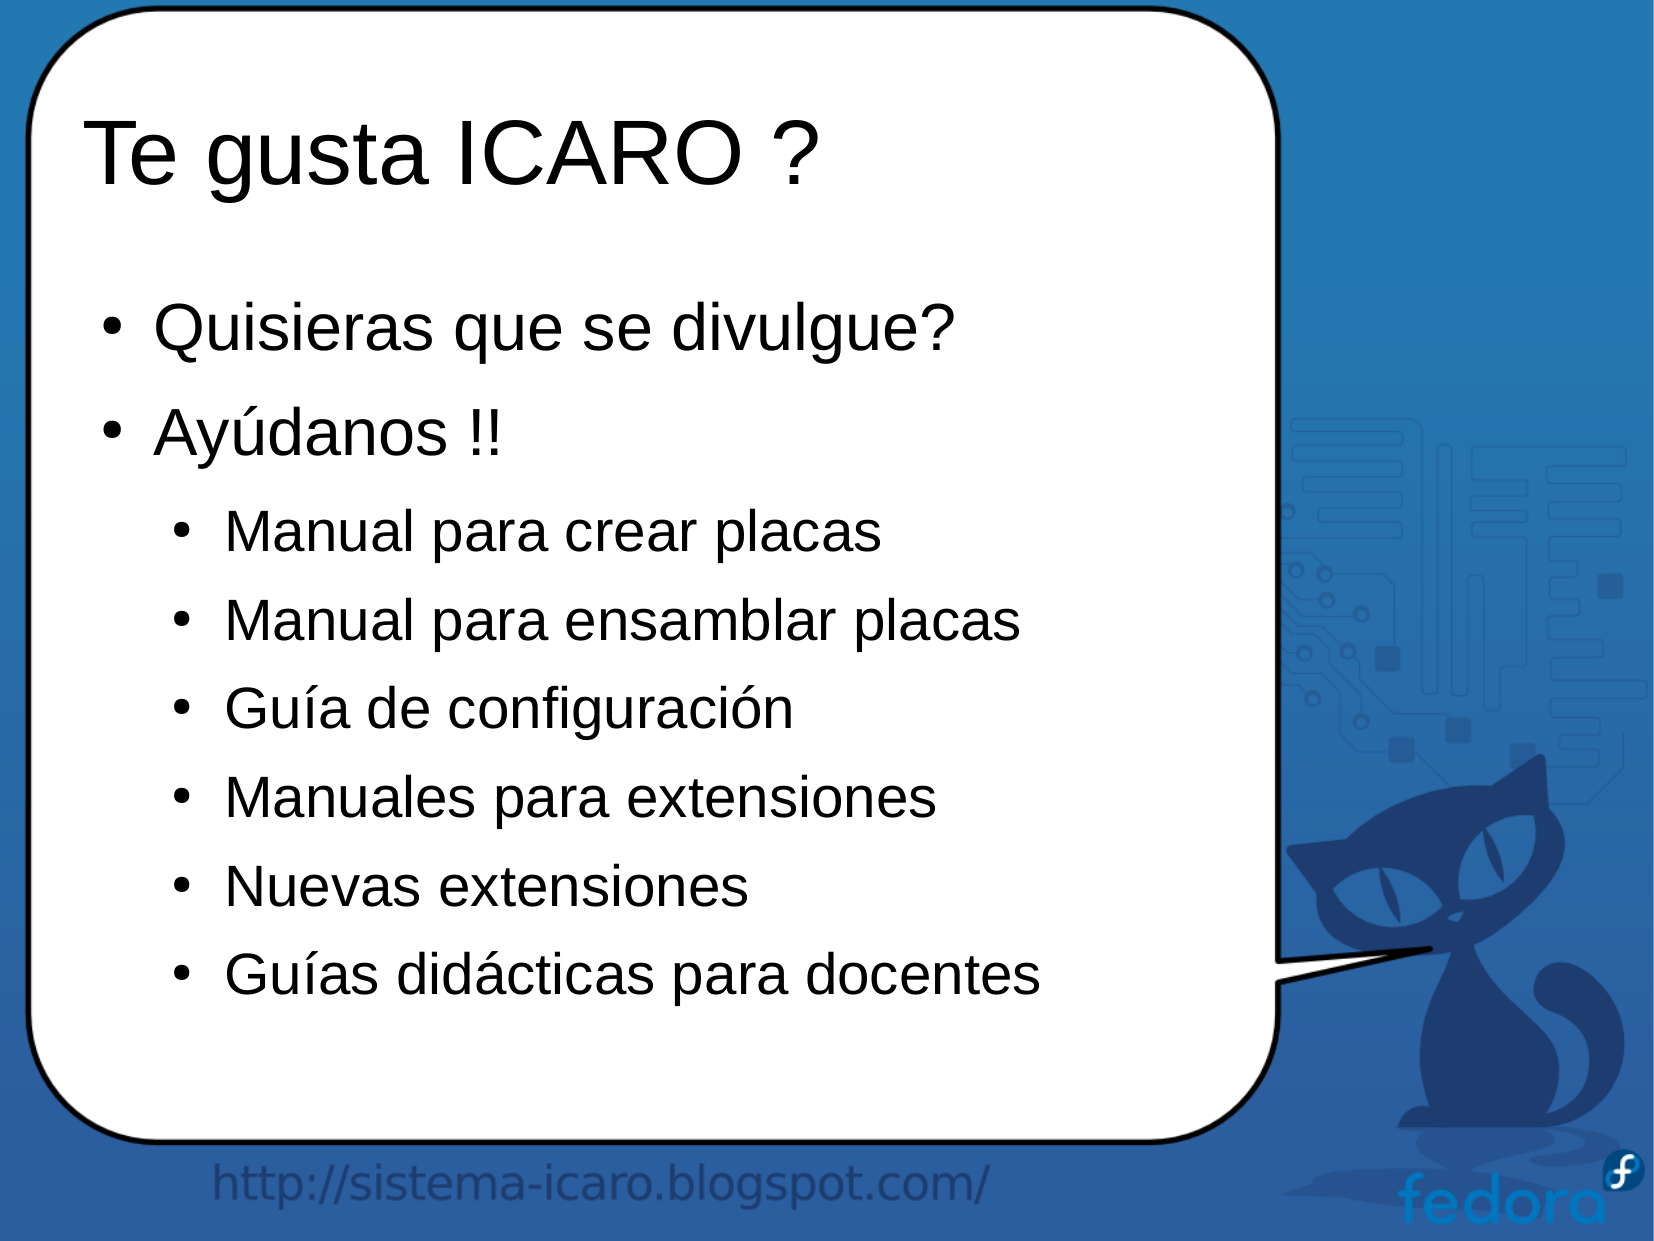

# Te gusta ICARO ?
Quisieras que se divulgue?
Ayúdanos !!
Manual para crear placas
Manual para ensamblar placas
Guía de configuración
Manuales para extensiones
Nuevas extensiones
Guías didácticas para docentes